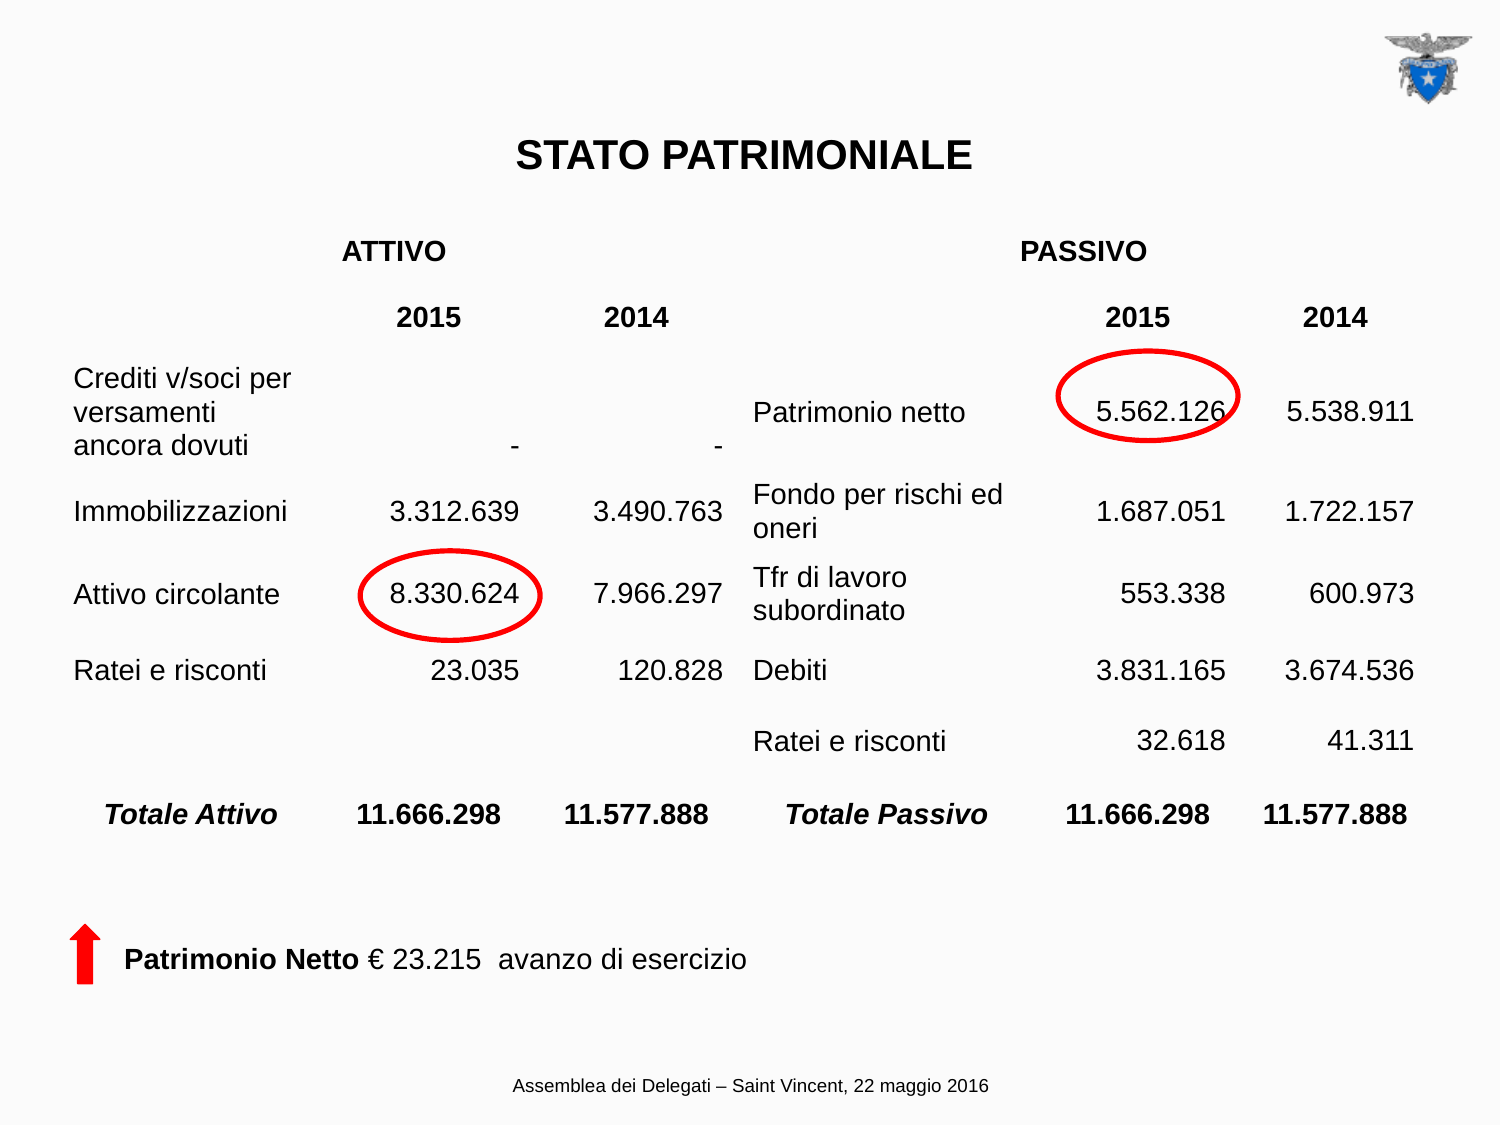

STATO PATRIMONIALE
| ATTIVO | | | PASSIVO | | |
| --- | --- | --- | --- | --- | --- |
| | 2015 | 2014 | | 2015 | 2014 |
| Crediti v/soci per versamenti ancora dovuti | - | - | Patrimonio netto | 5.562.126 | 5.538.911 |
| Immobilizzazioni | 3.312.639 | 3.490.763 | Fondo per rischi ed oneri | 1.687.051 | 1.722.157 |
| Attivo circolante | 8.330.624 | 7.966.297 | Tfr di lavoro subordinato | 553.338 | 600.973 |
| Ratei e risconti | 23.035 | 120.828 | Debiti | 3.831.165 | 3.674.536 |
| | | | Ratei e risconti | 32.618 | 41.311 |
| Totale Attivo | 11.666.298 | 11.577.888 | Totale Passivo | 11.666.298 | 11.577.888 |
 Patrimonio Netto € 23.215 avanzo di esercizio
Assemblea dei Delegati – Saint Vincent, 22 maggio 2016